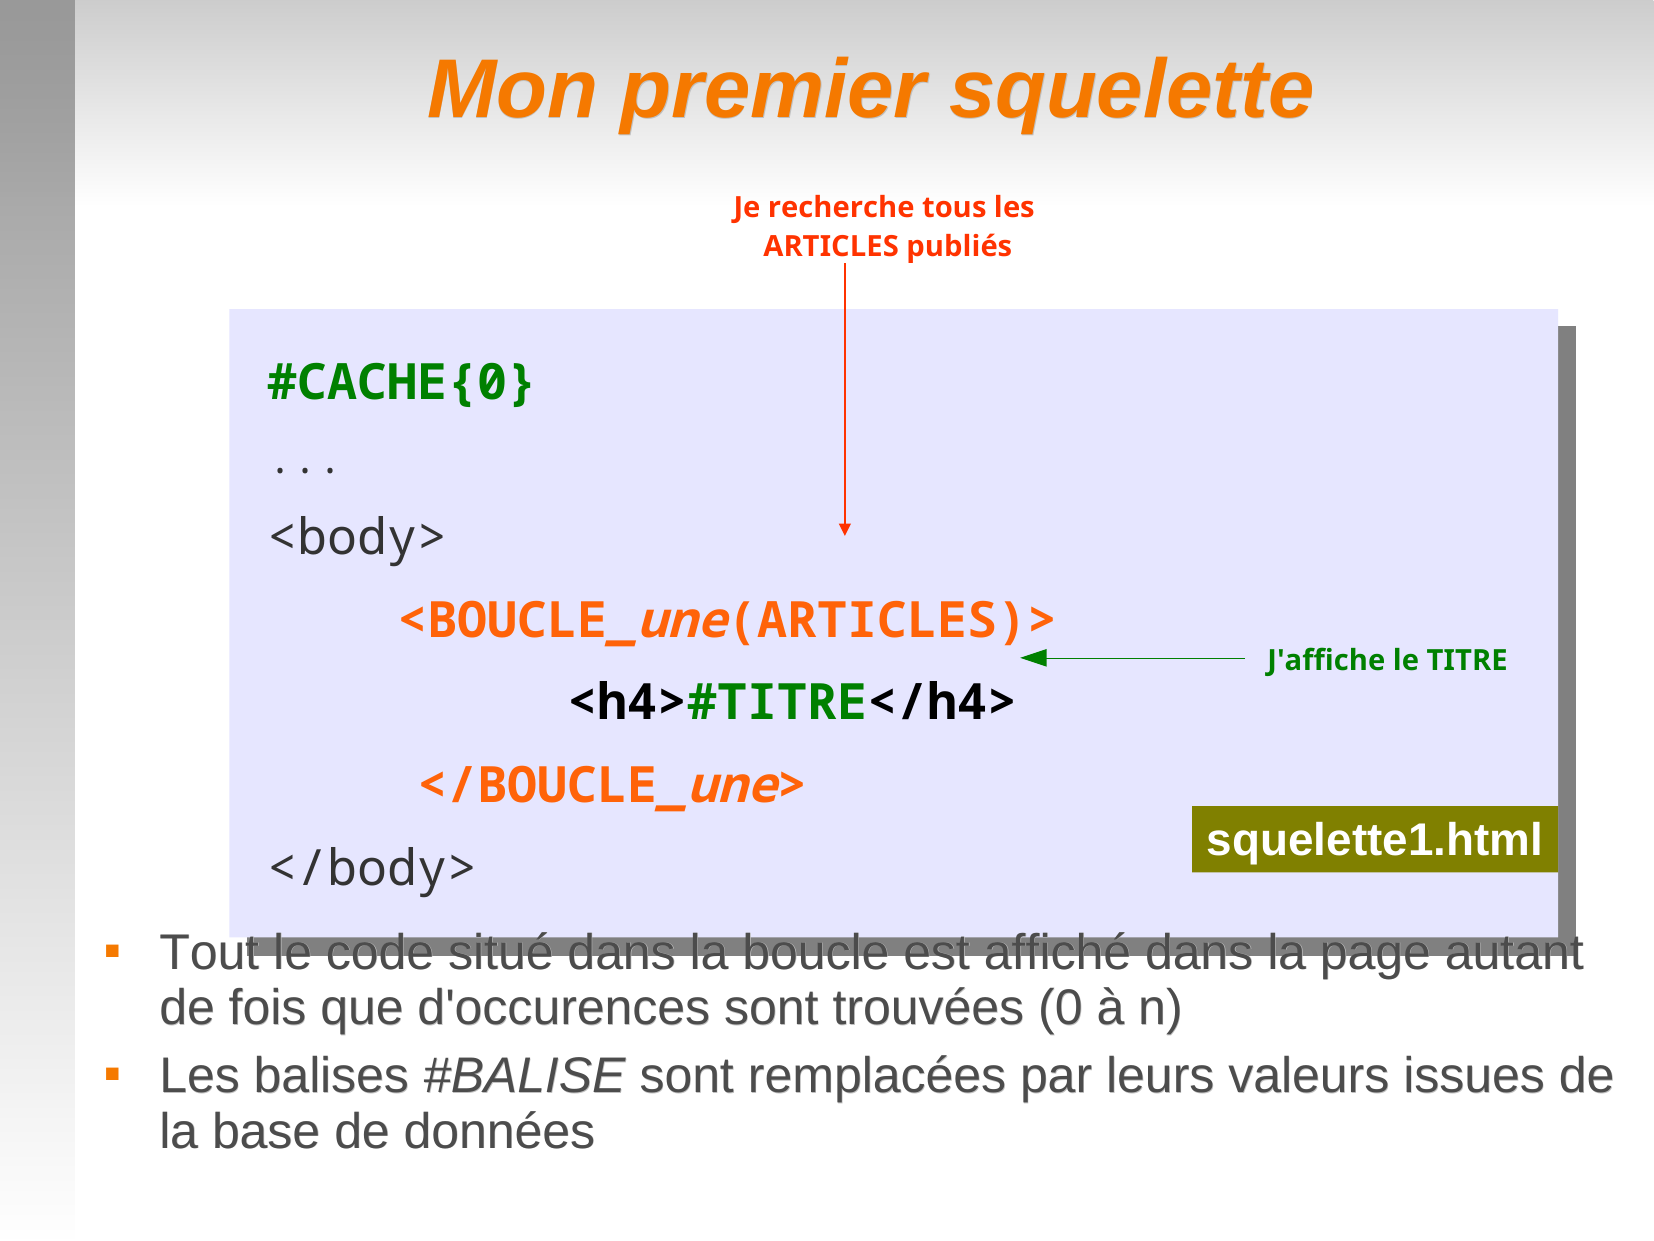

Mon premier squelette
Je recherche tous les
ARTICLES publiés
#CACHE{0}
...
<body>
	<BOUCLE_une(ARTICLES)>
			<h4>#TITRE</h4>
		</BOUCLE_une>
</body>
J'affiche le TITRE
squelette1.html
# Tout le code situé dans la boucle est affiché dans la page autant de fois que d'occurences sont trouvées (0 à n)
Les balises #BALISE sont remplacées par leurs valeurs issues de la base de données